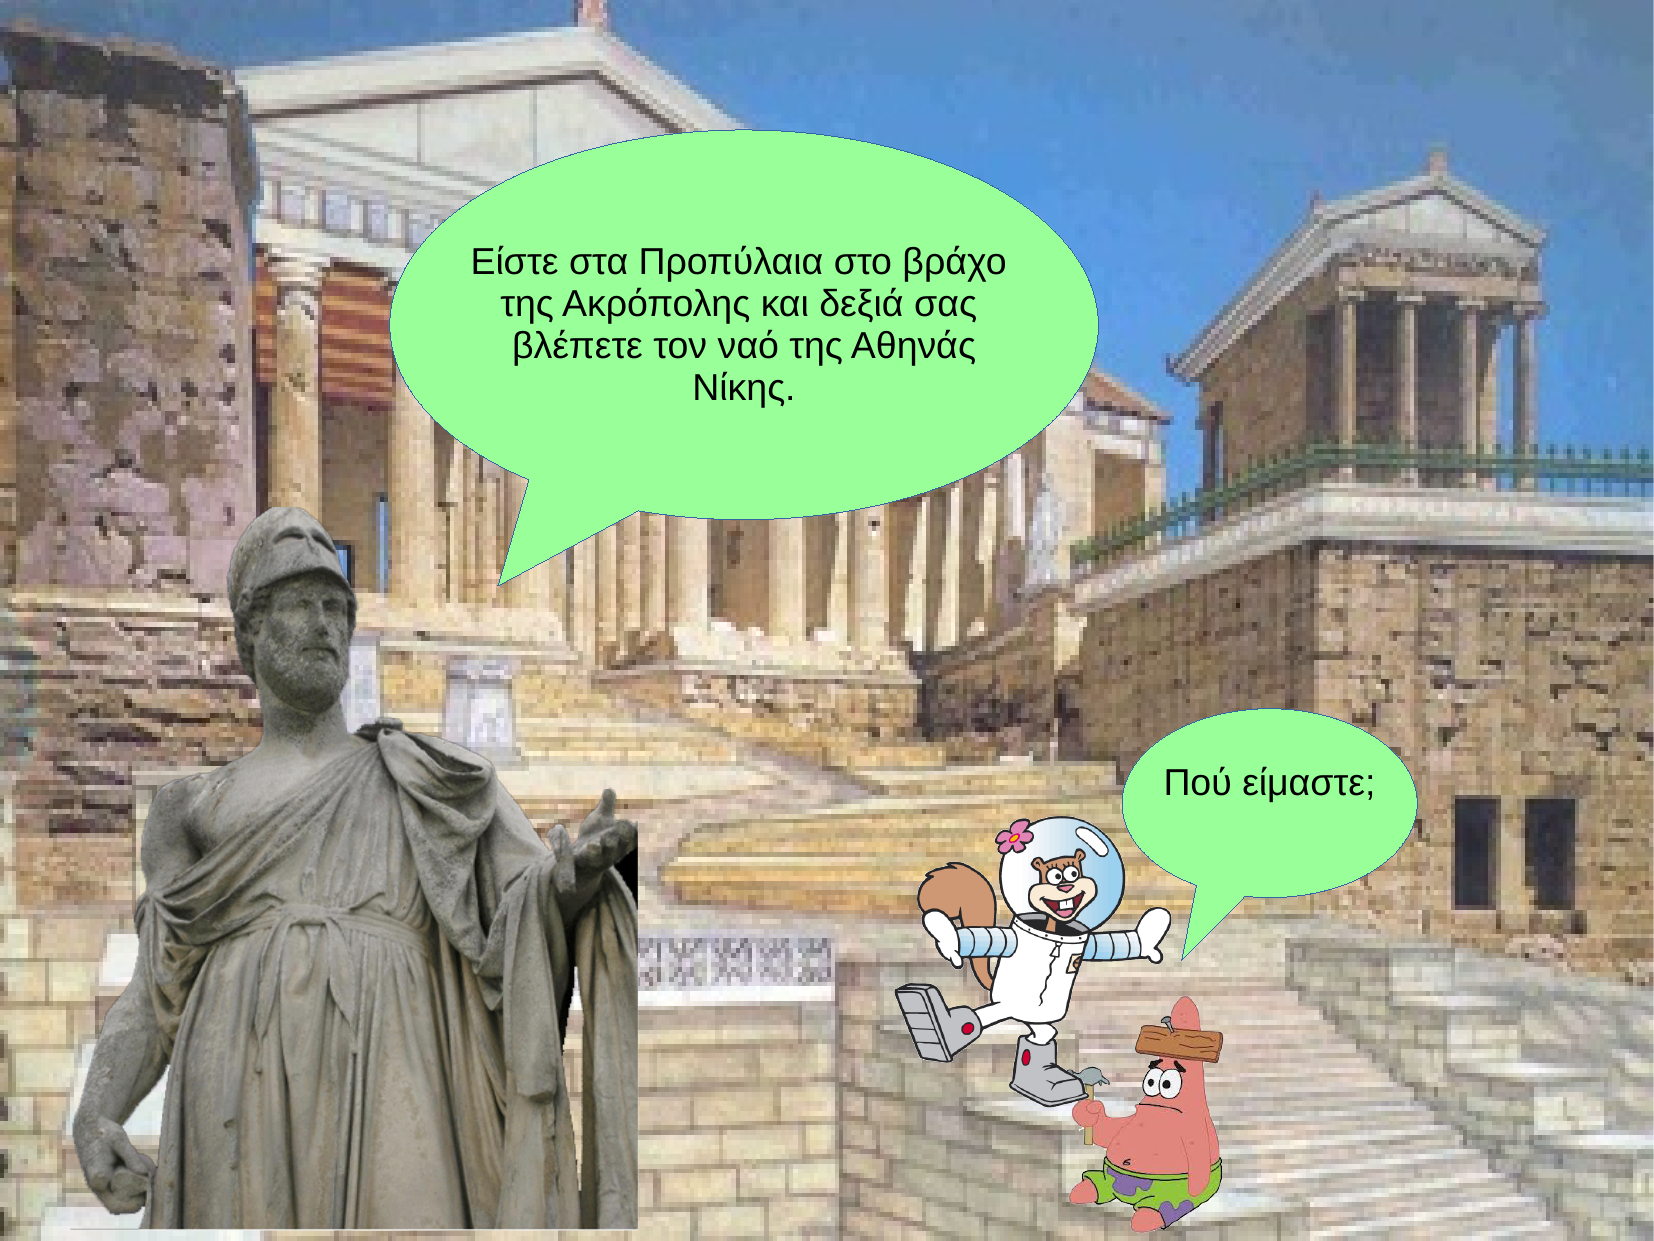

Είστε στα Προπύλαια στο βράχο
της Ακρόπολης και δεξιά σας
βλέπετε τον ναό της Αθηνάς
Νίκης.
Πού είμαστε;